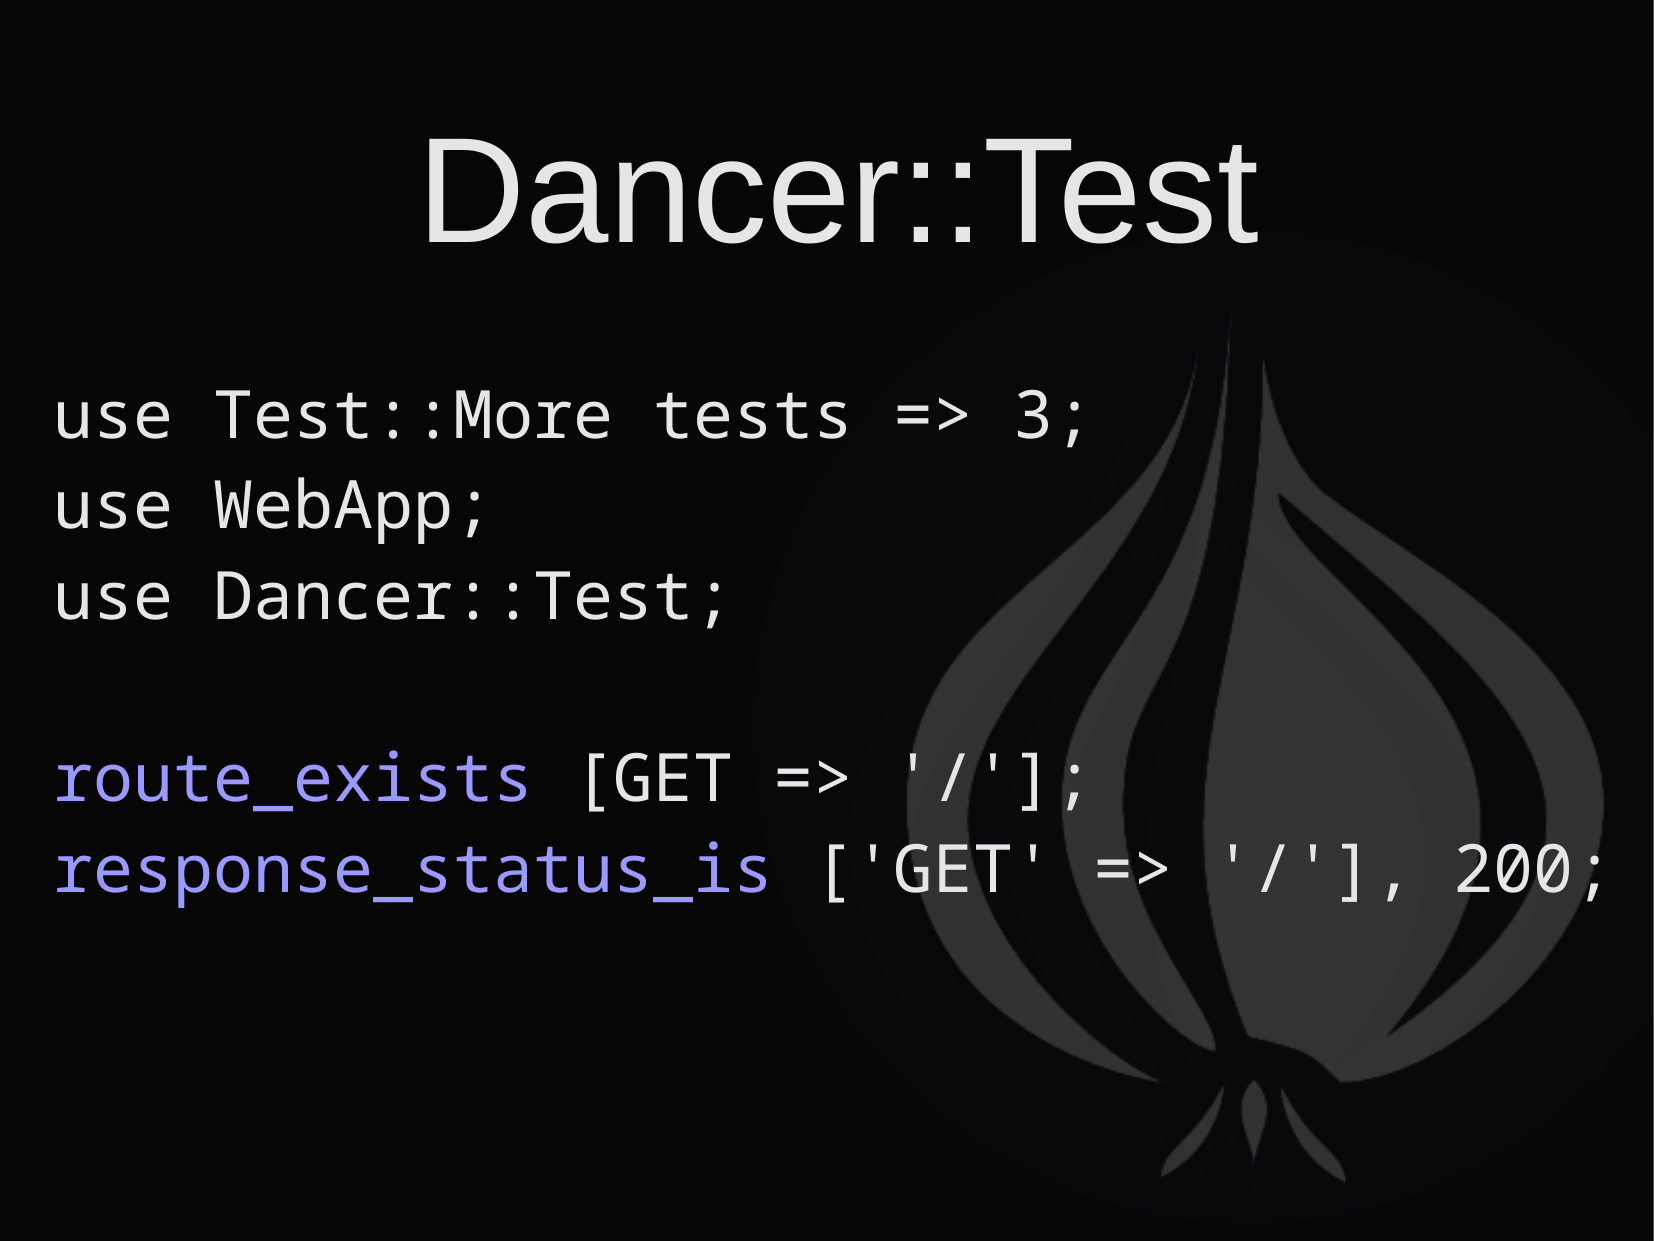

# Dancer::Test
use Test::More tests => 3;
use WebApp;
use Dancer::Test;
route_exists [GET => '/'];
response_status_is ['GET' => '/'], 200;